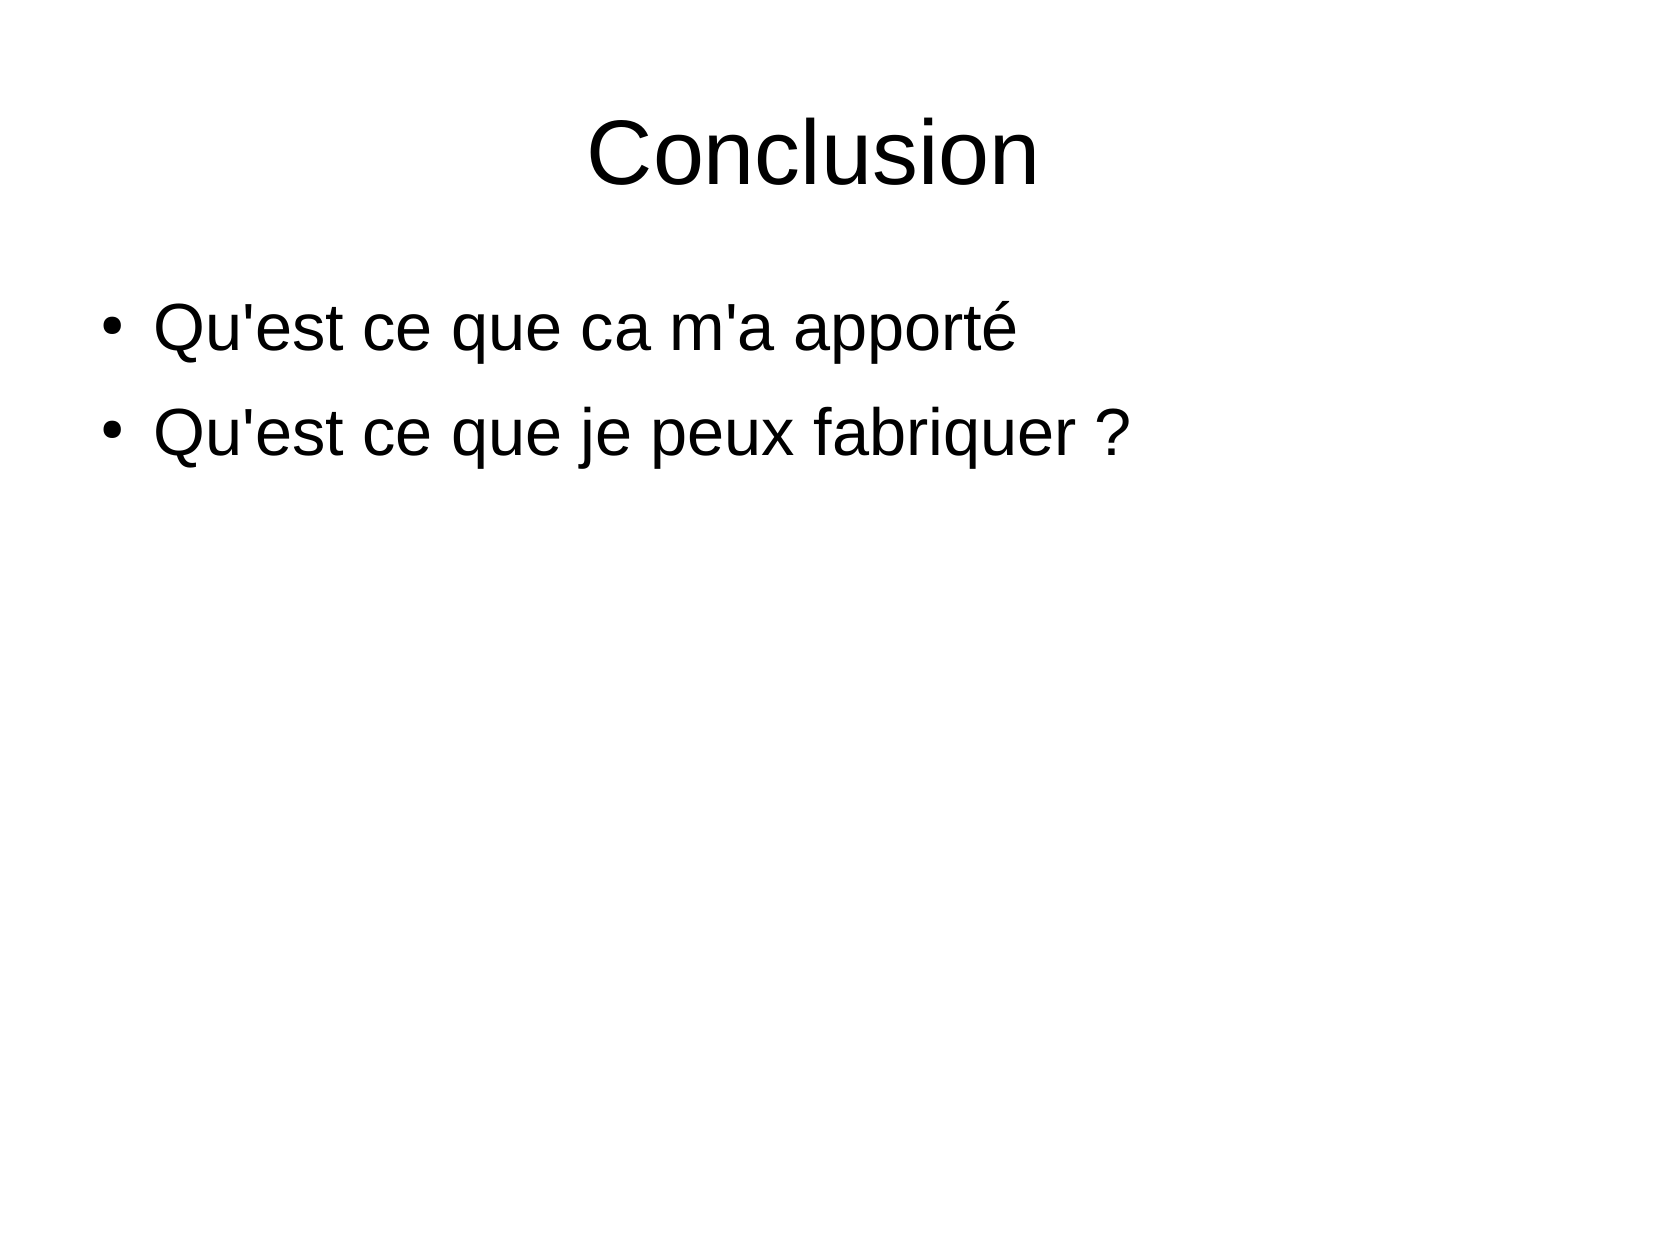

# Conclusion
Qu'est ce que ca m'a apporté
Qu'est ce que je peux fabriquer ?